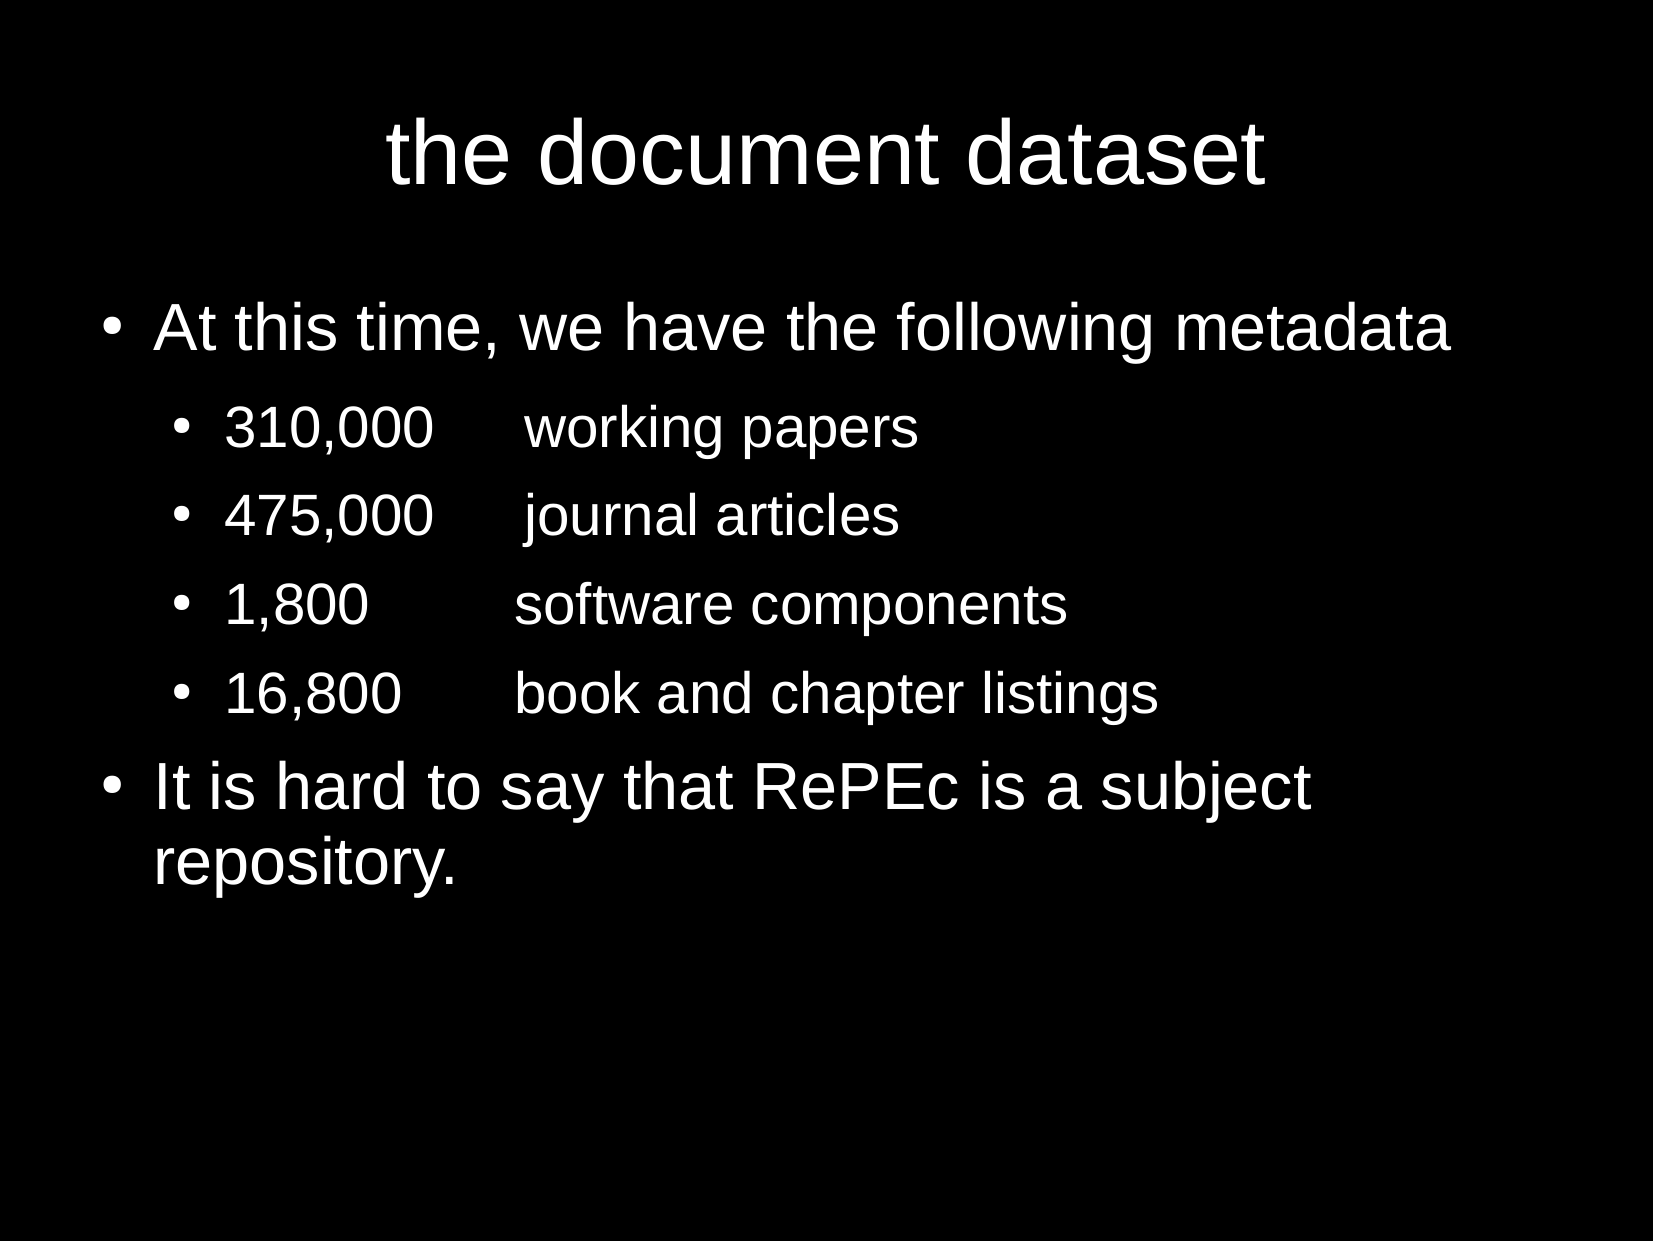

# the document dataset
At this time, we have the following metadata
310,000 	working papers
475,000 	journal articles
1,800 	 software components
16,800 	 book and chapter listings
It is hard to say that RePEc is a subject repository.